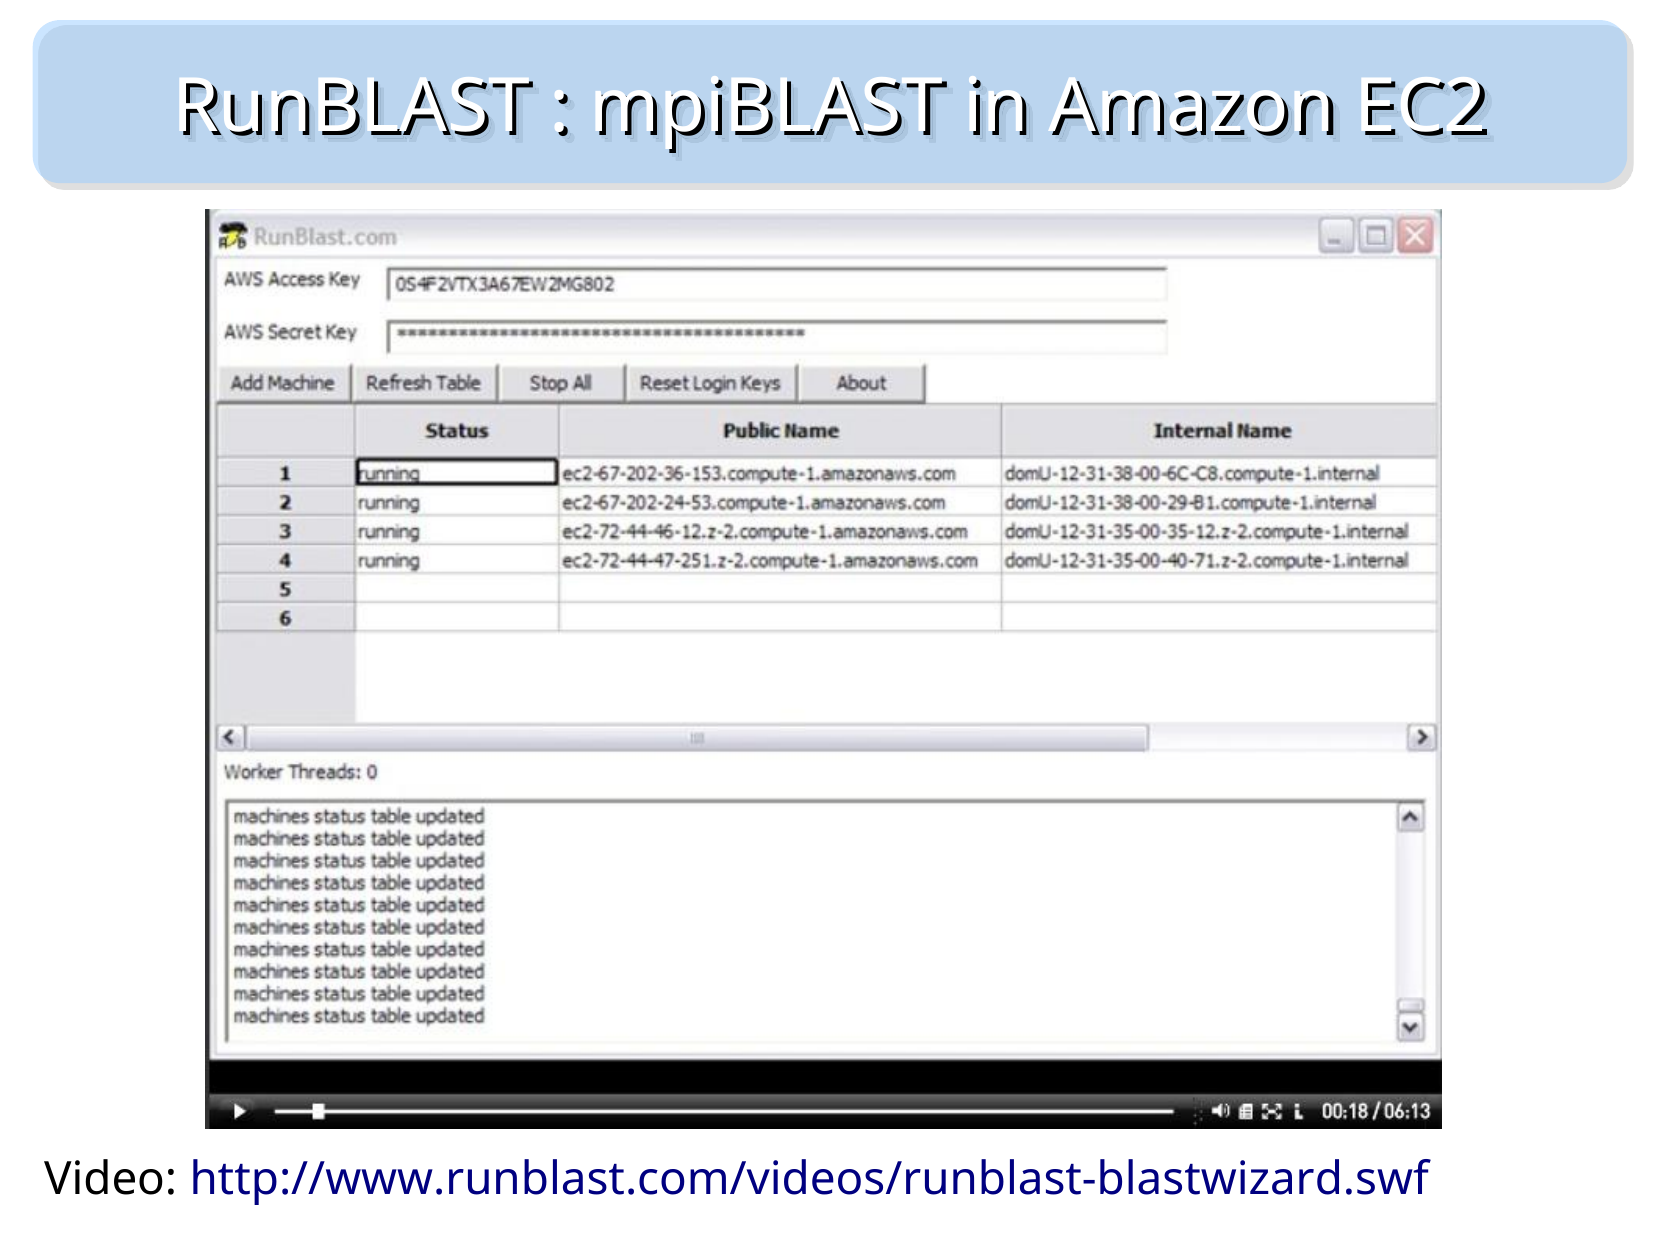

RunBLAST : mpiBLAST in Amazon EC2
Video: http://www.runblast.com/videos/runblast-blastwizard.swf